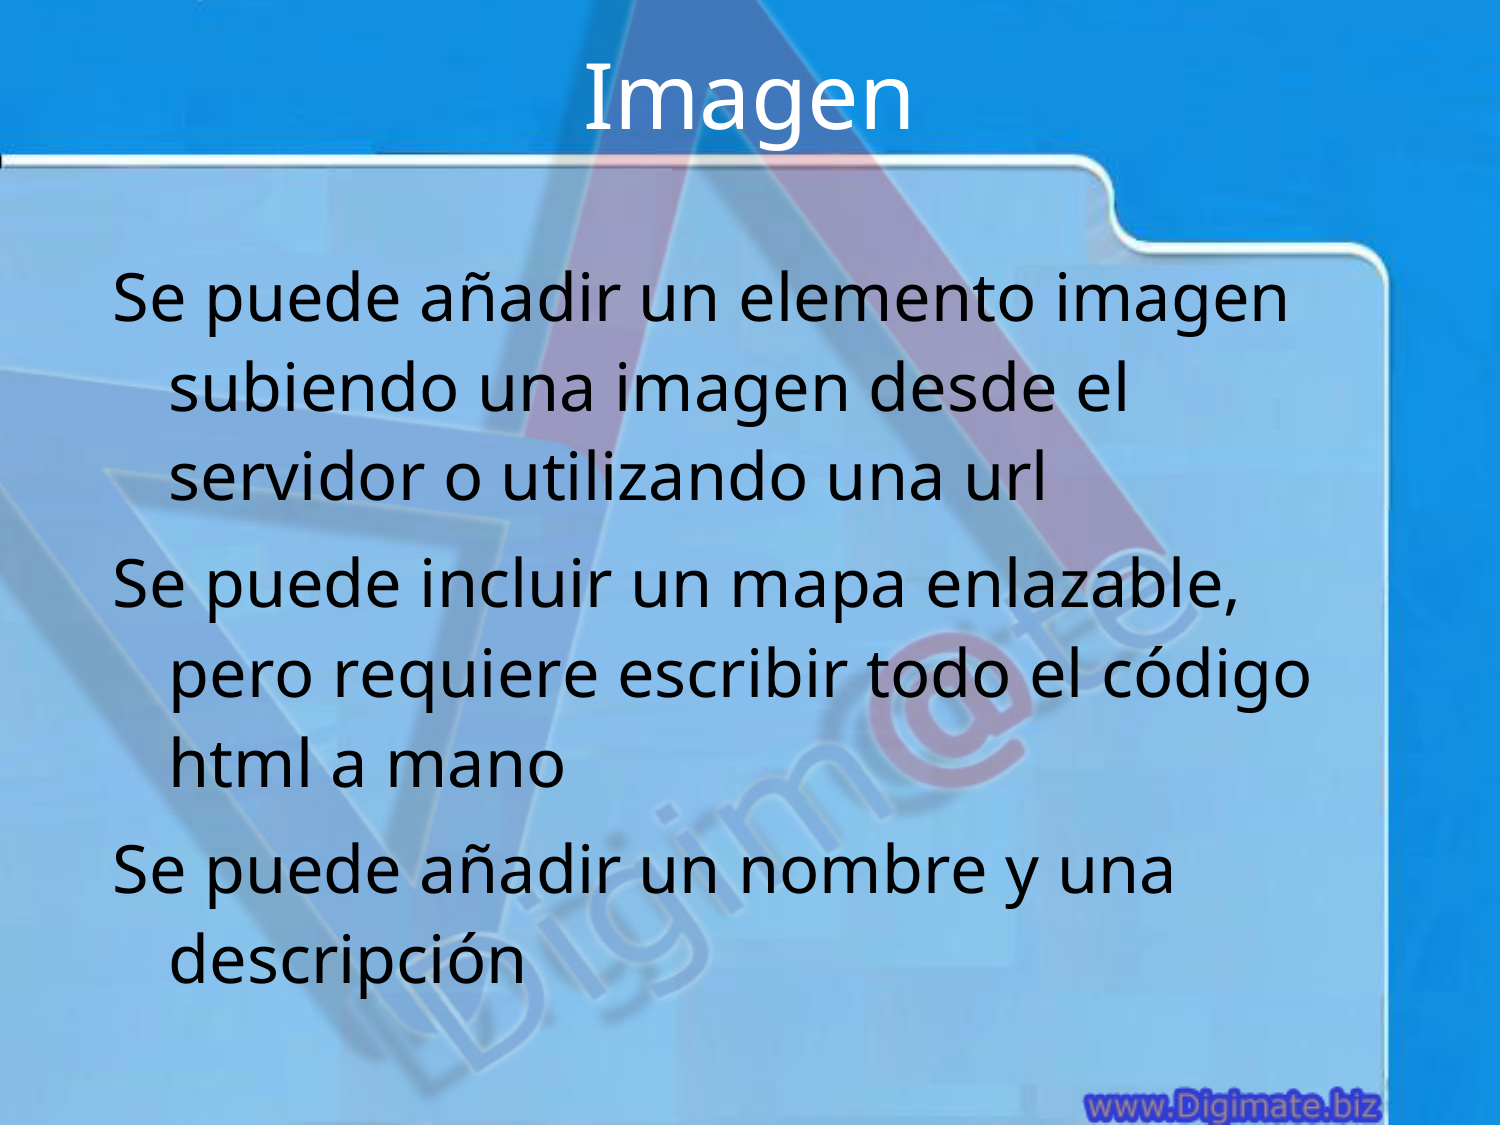

# Imagen
Se puede añadir un elemento imagen subiendo una imagen desde el servidor o utilizando una url
Se puede incluir un mapa enlazable, pero requiere escribir todo el código html a mano
Se puede añadir un nombre y una descripción